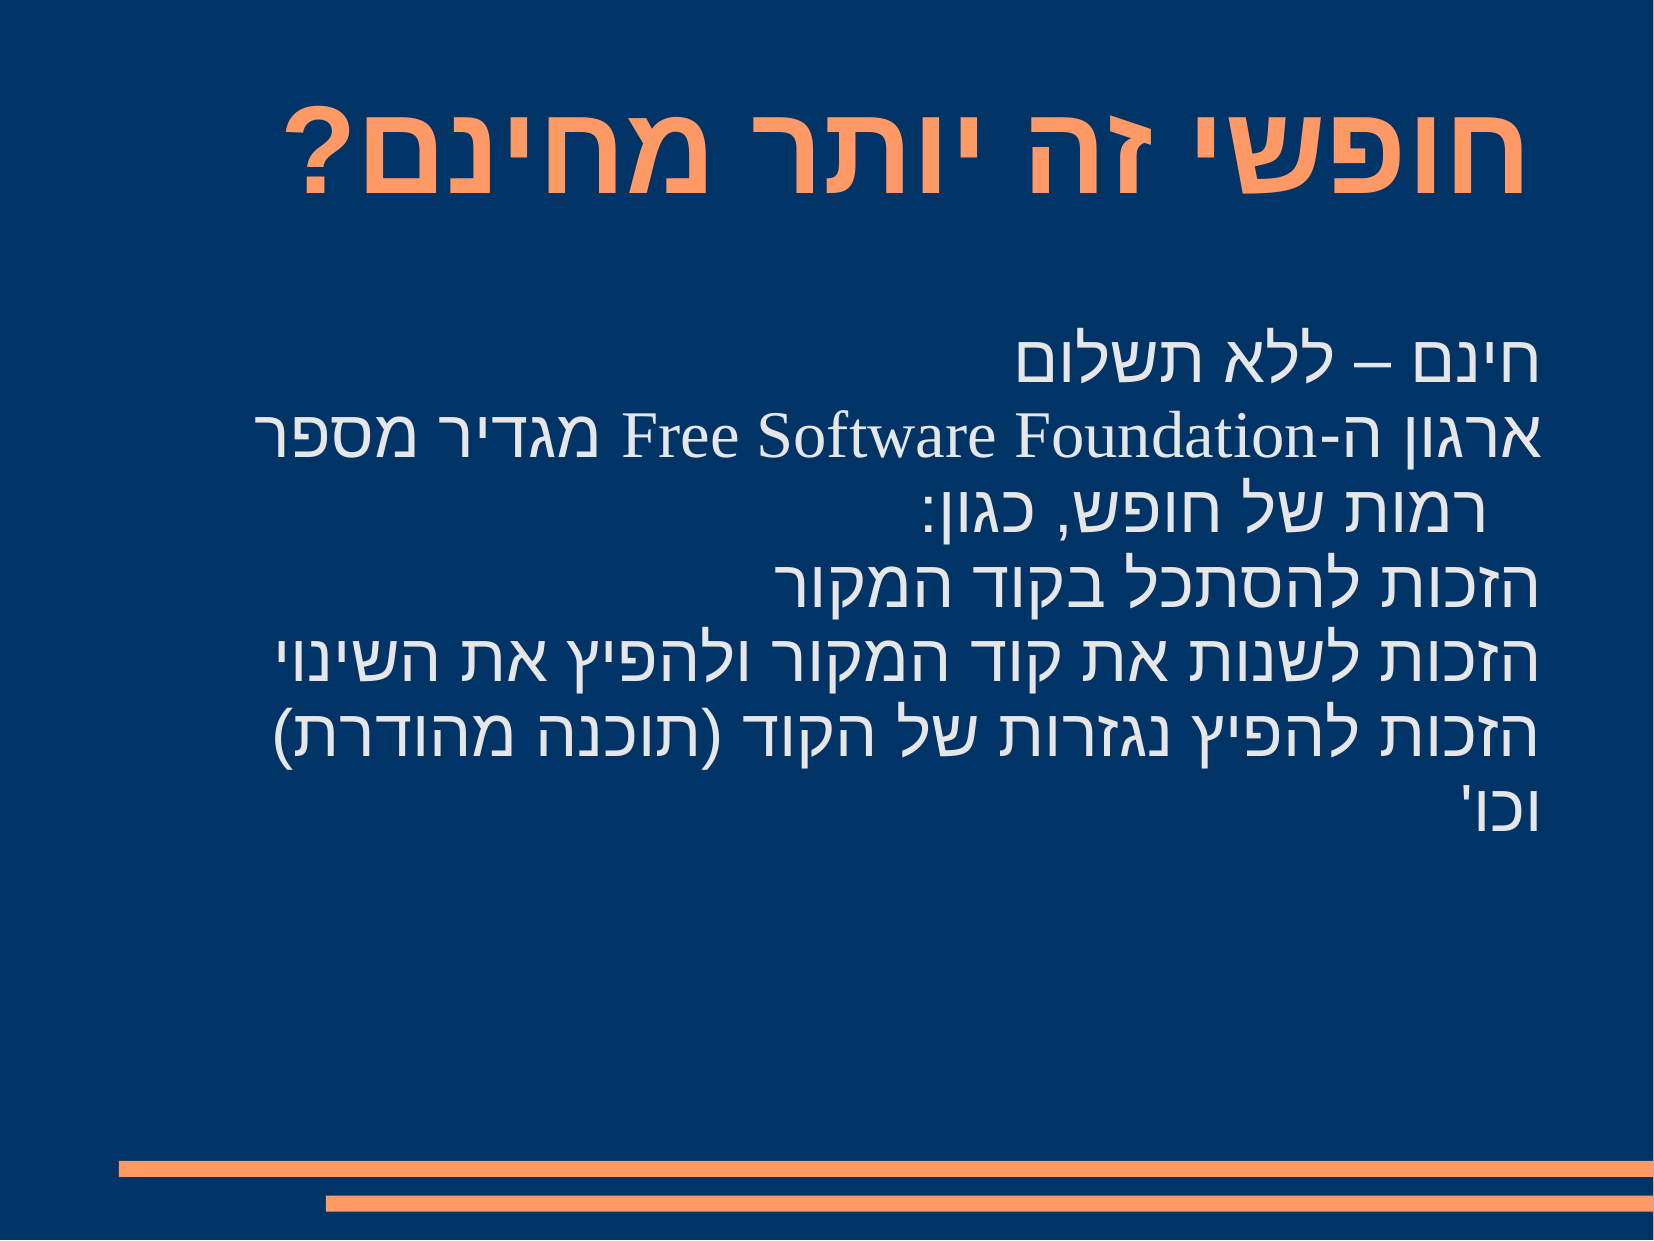

# חופשי זה יותר מחינם?
חינם – ללא תשלום
ארגון ה-Free Software Foundation מגדיר מספר רמות של חופש, כגון:
הזכות להסתכל בקוד המקור
הזכות לשנות את קוד המקור ולהפיץ את השינוי
הזכות להפיץ נגזרות של הקוד (תוכנה מהודרת)
וכו'